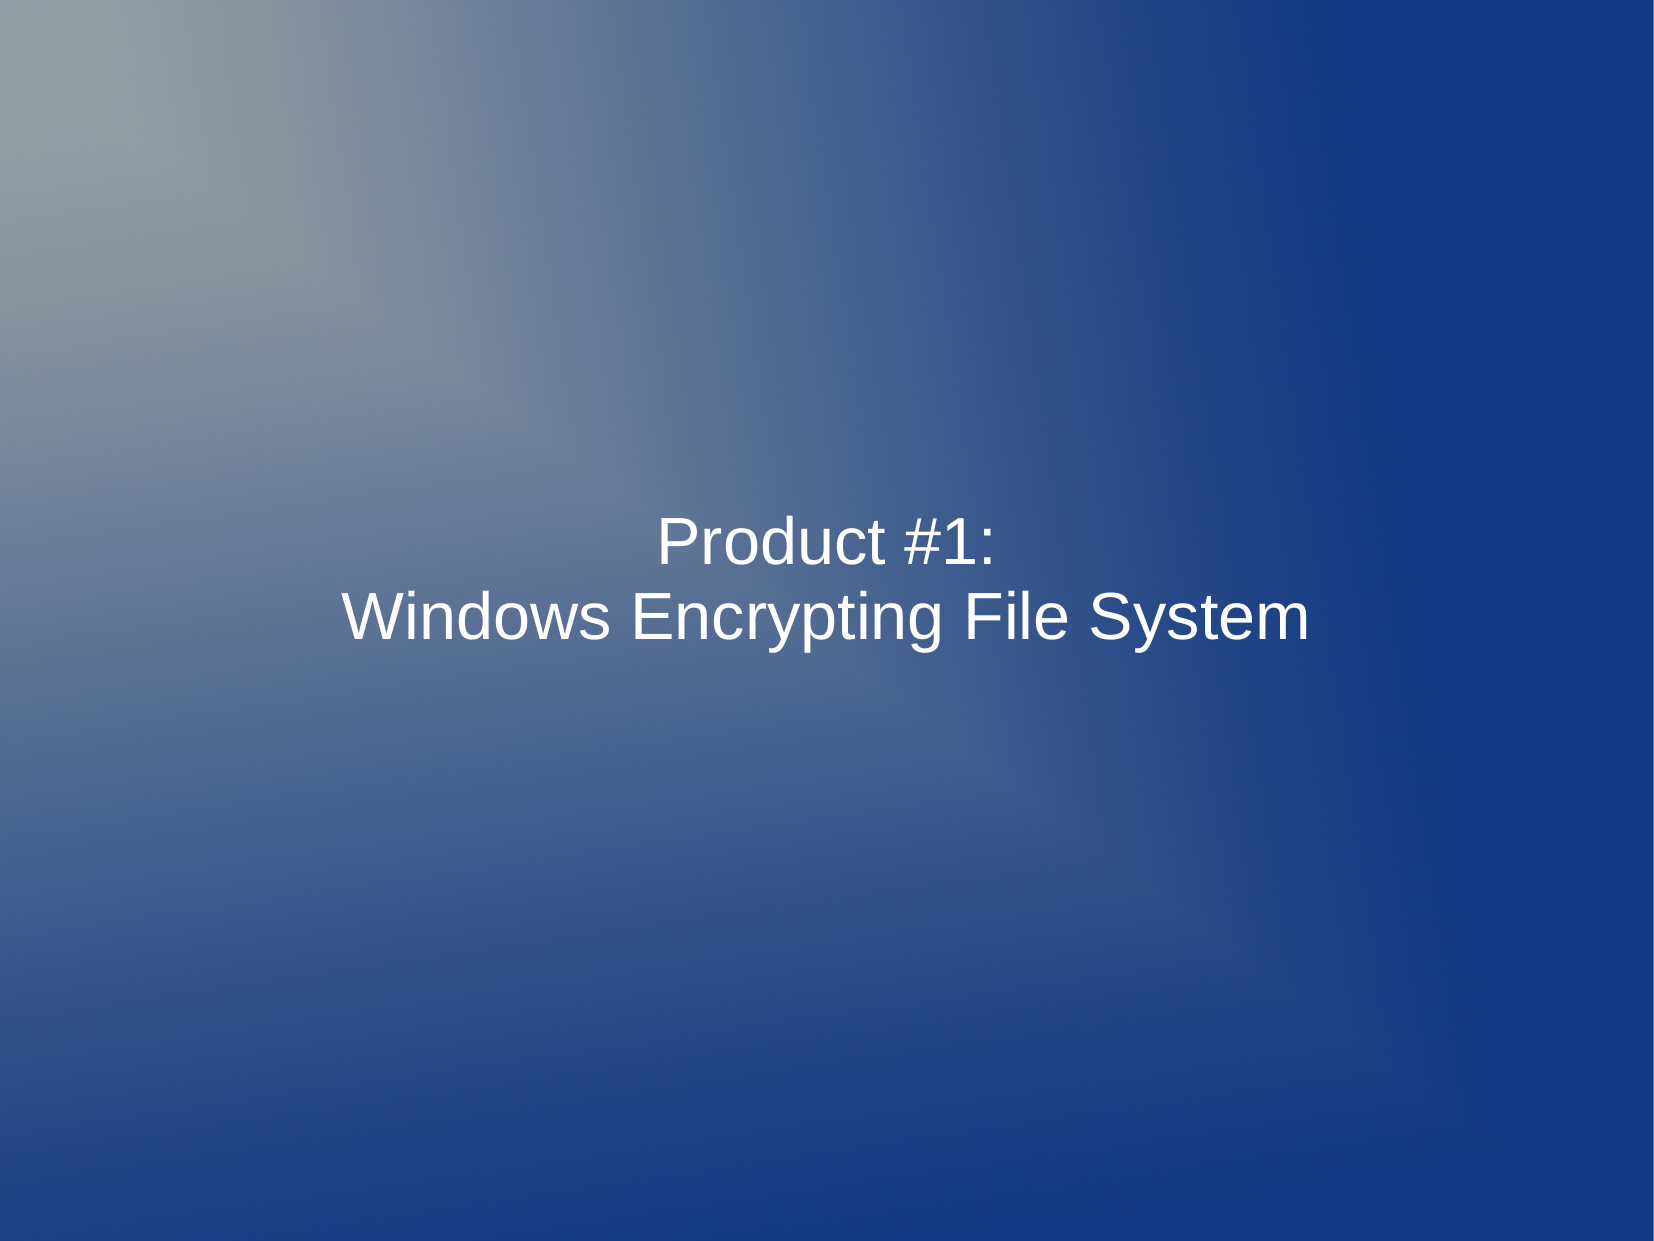

# Product #1:
Windows Encrypting File System